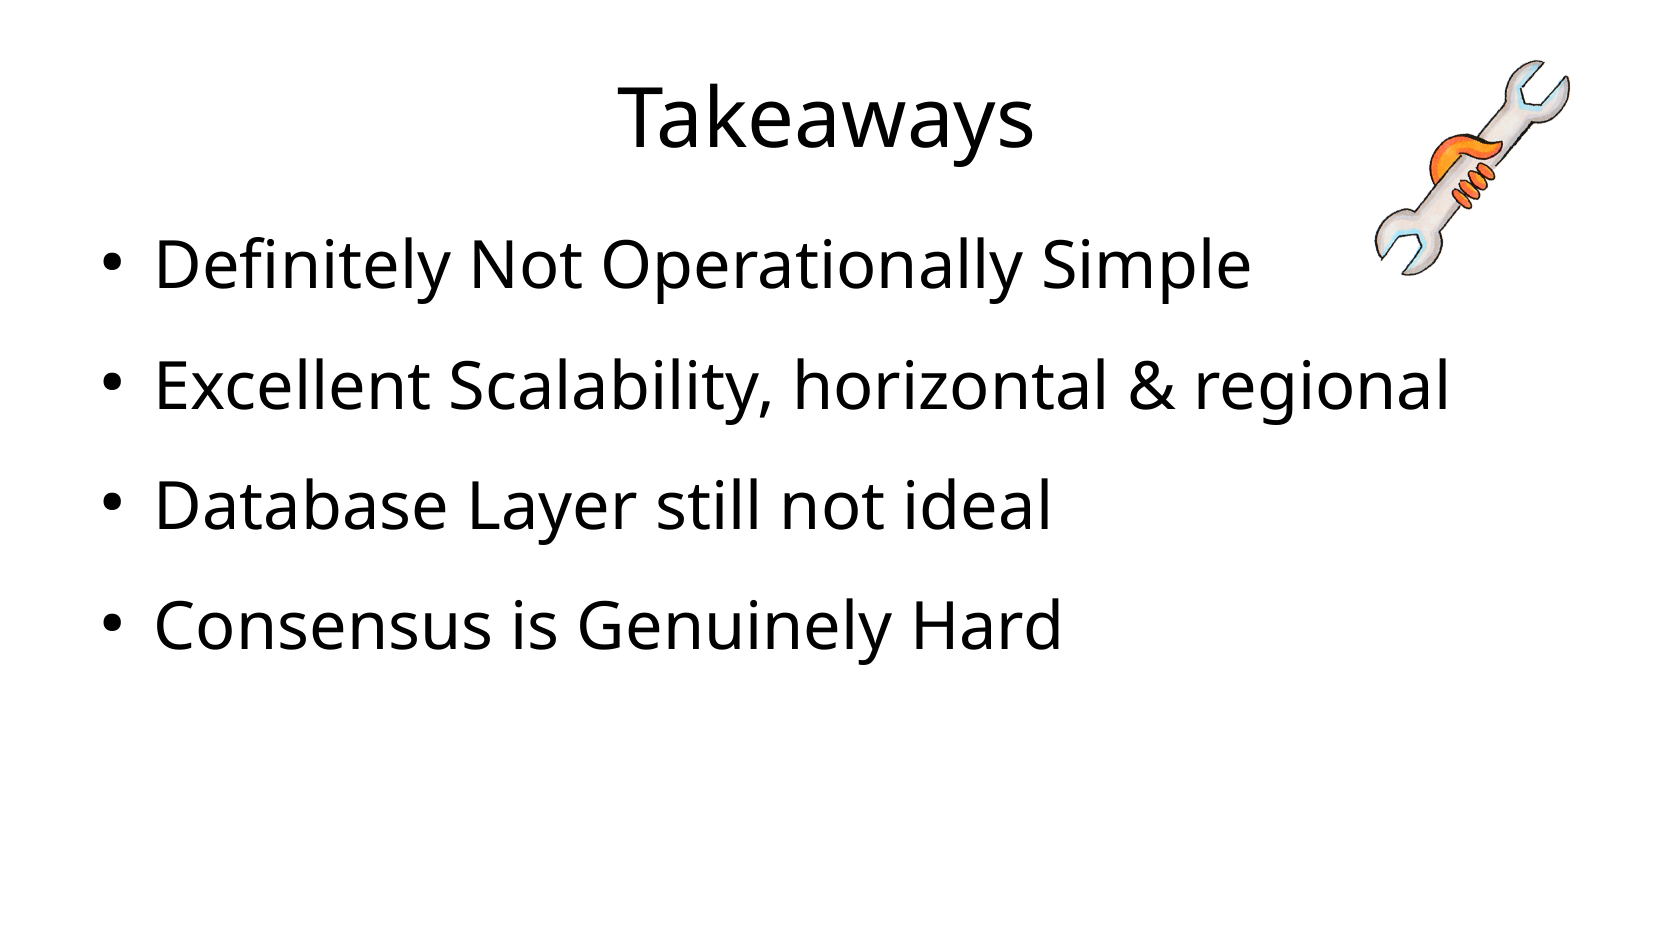

Takeaways
# Definitely Not Operationally Simple
Excellent Scalability, horizontal & regional
Database Layer still not ideal
Consensus is Genuinely Hard